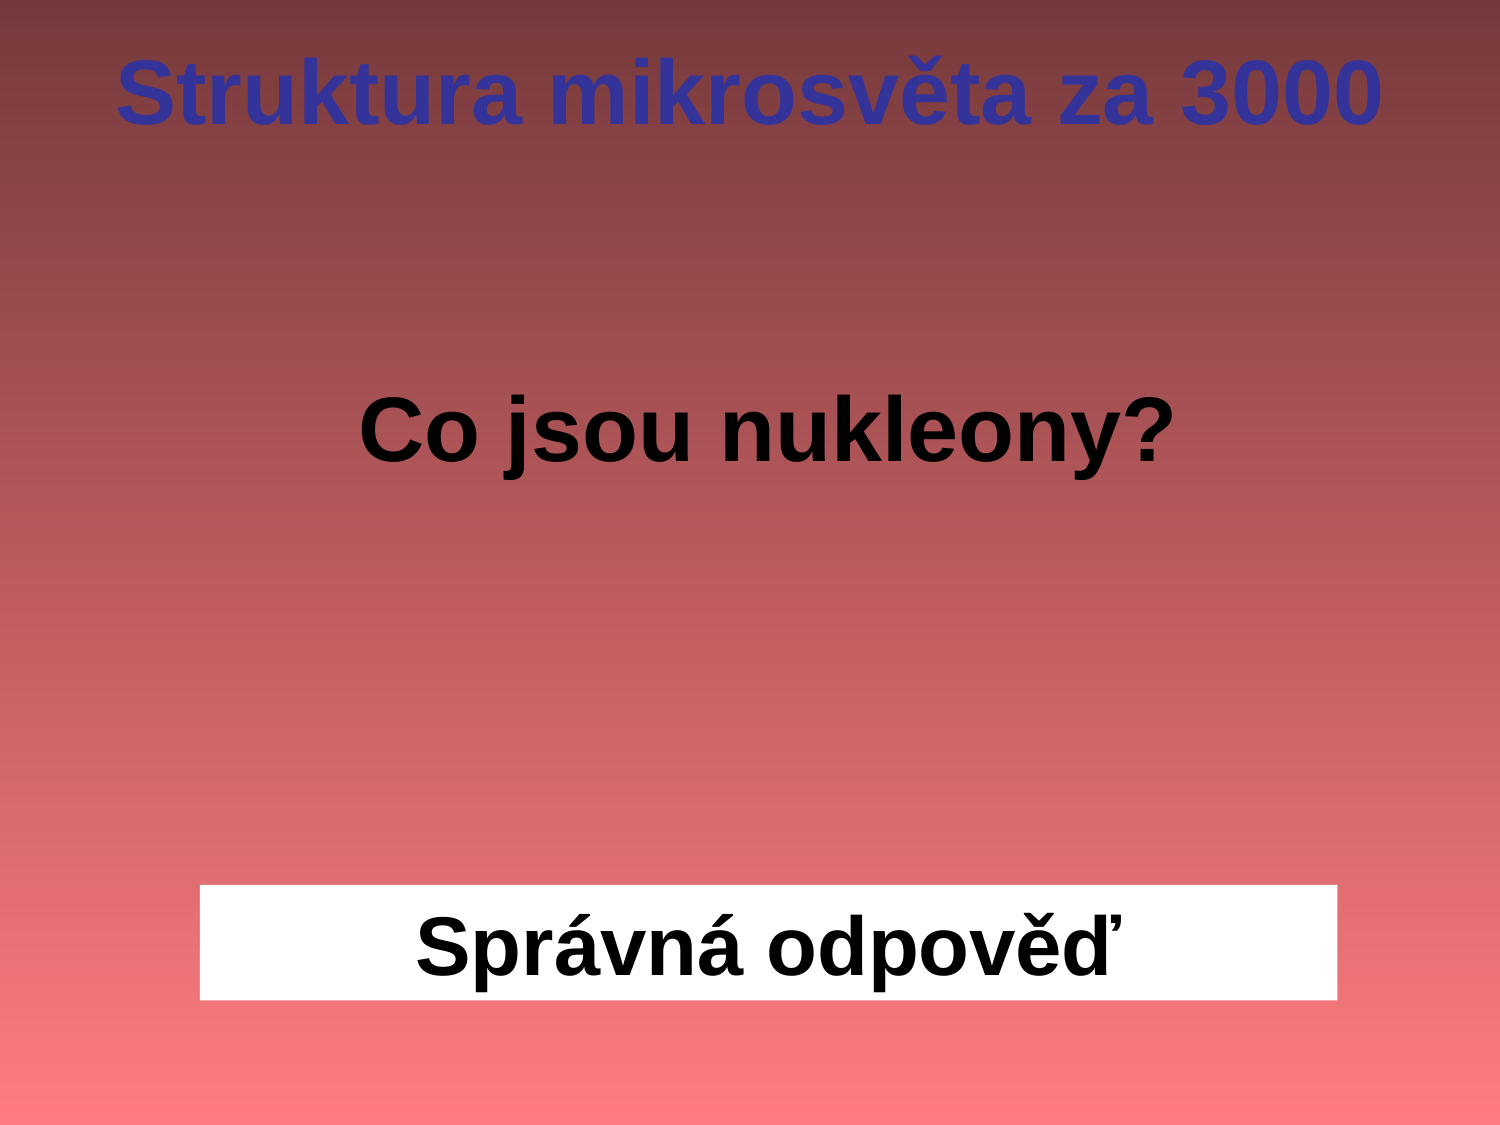

Struktura mikrosvěta za 3000
Co jsou nukleony?
Správná odpověď